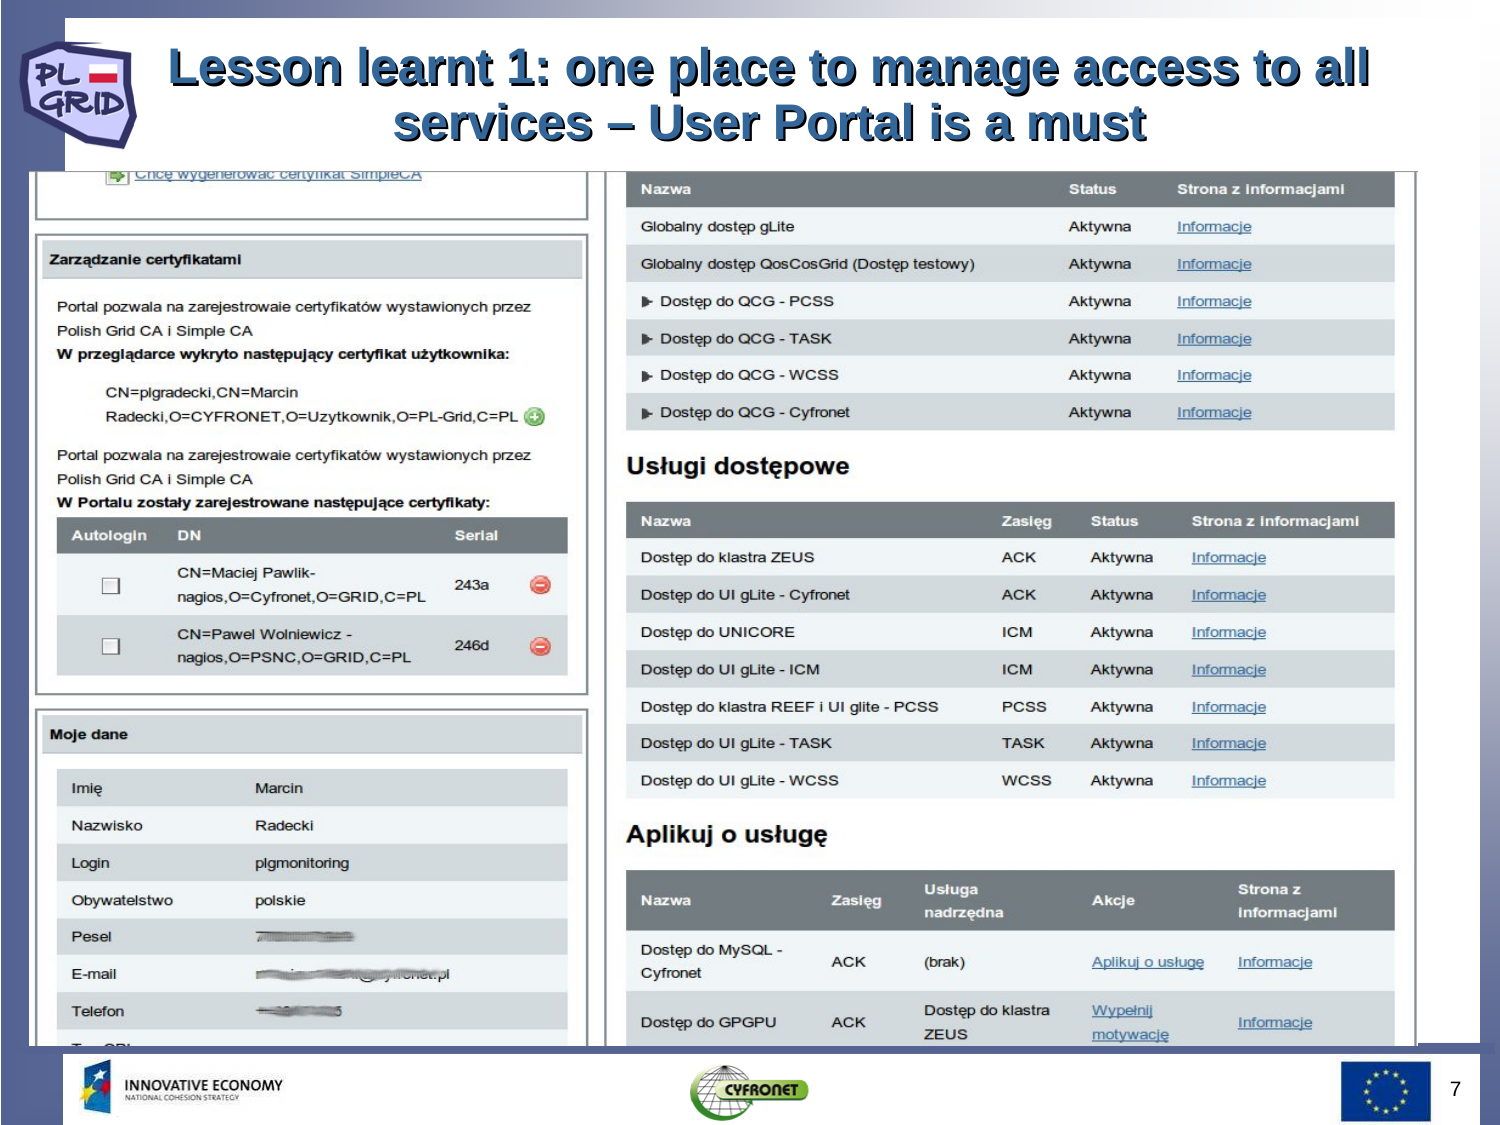

# Lesson learnt 1: one place to manage access to all services – User Portal is a must
7